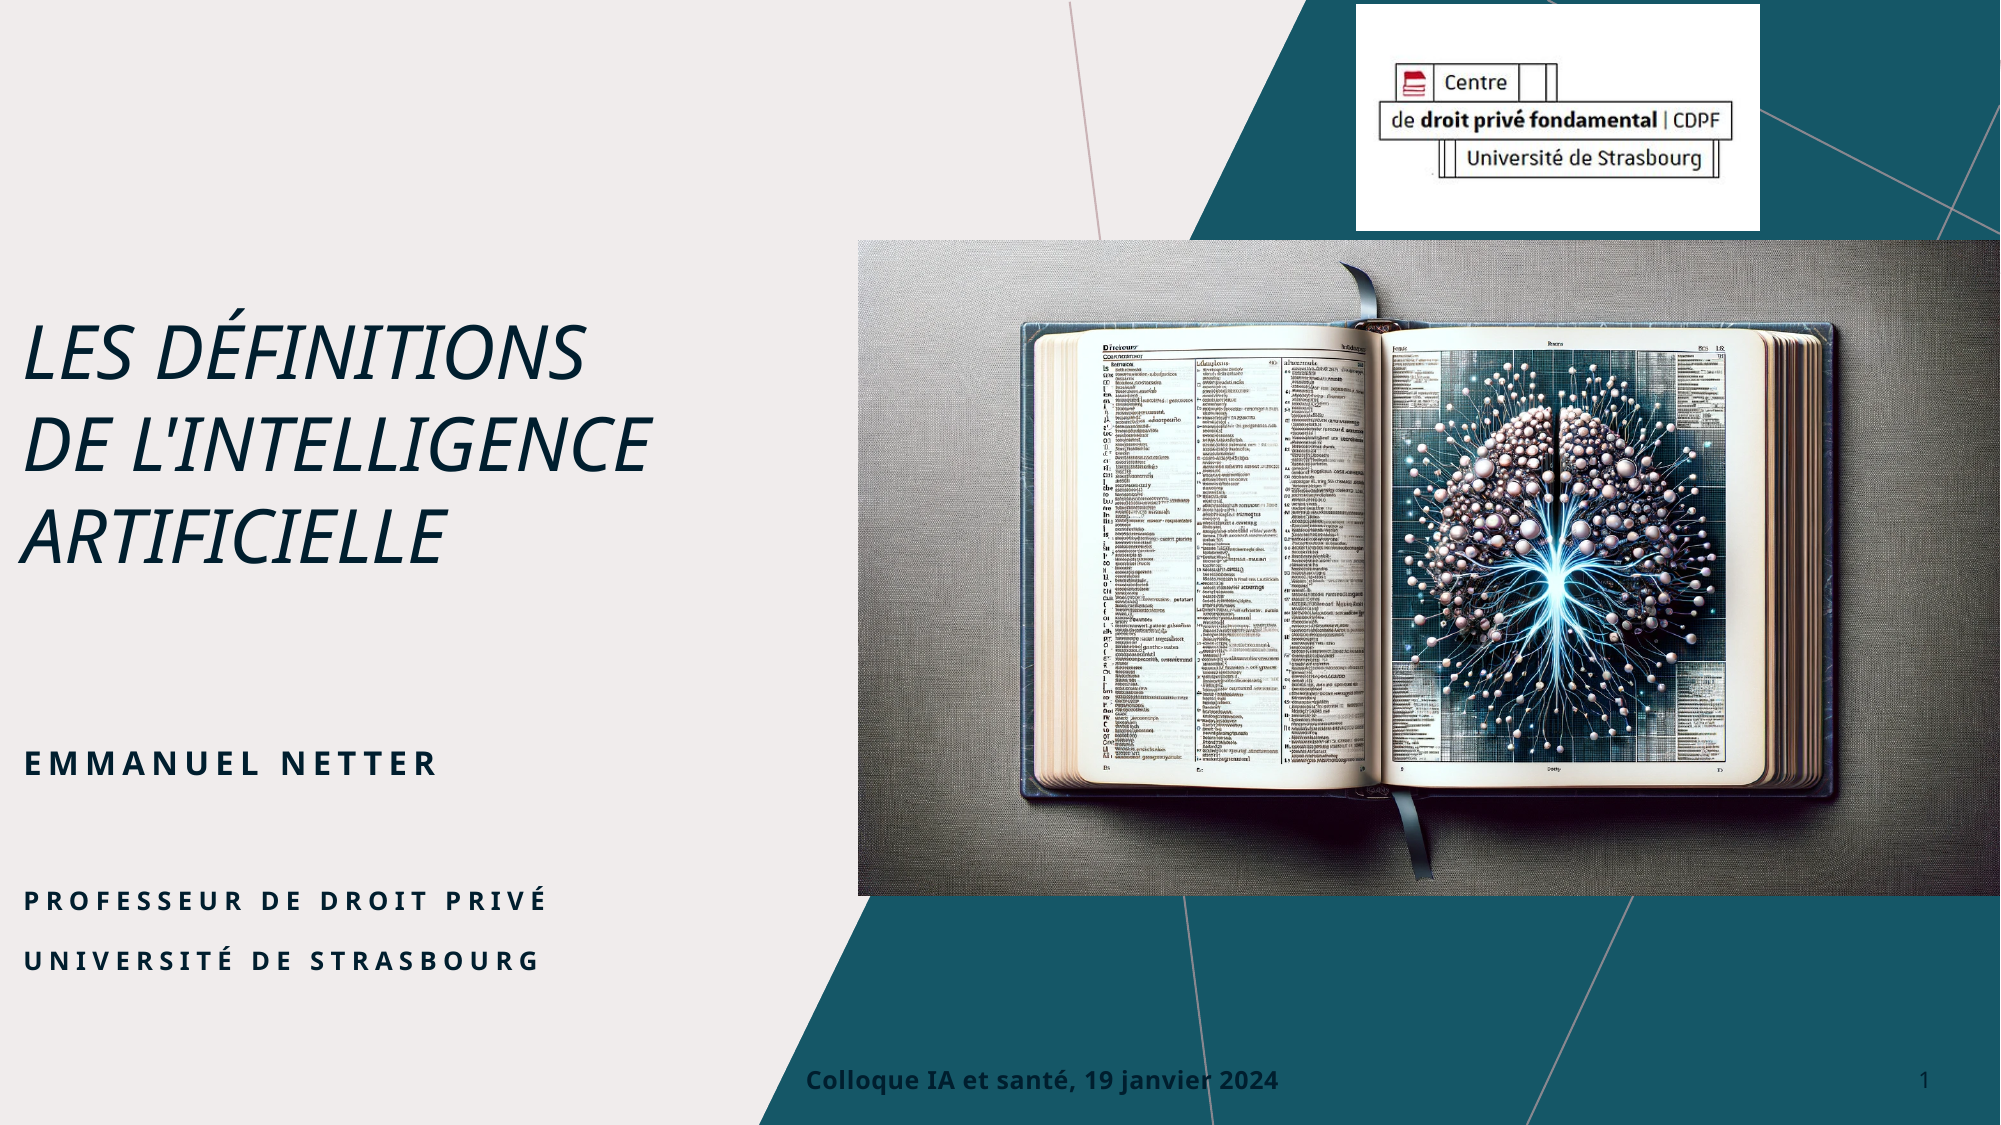

# Les définitions de l'intelligence artificielle
Emmanuel Netter
Professeur de droit privé
Université de strasbourg
Colloque IA et santé, 19 janvier 2024
1